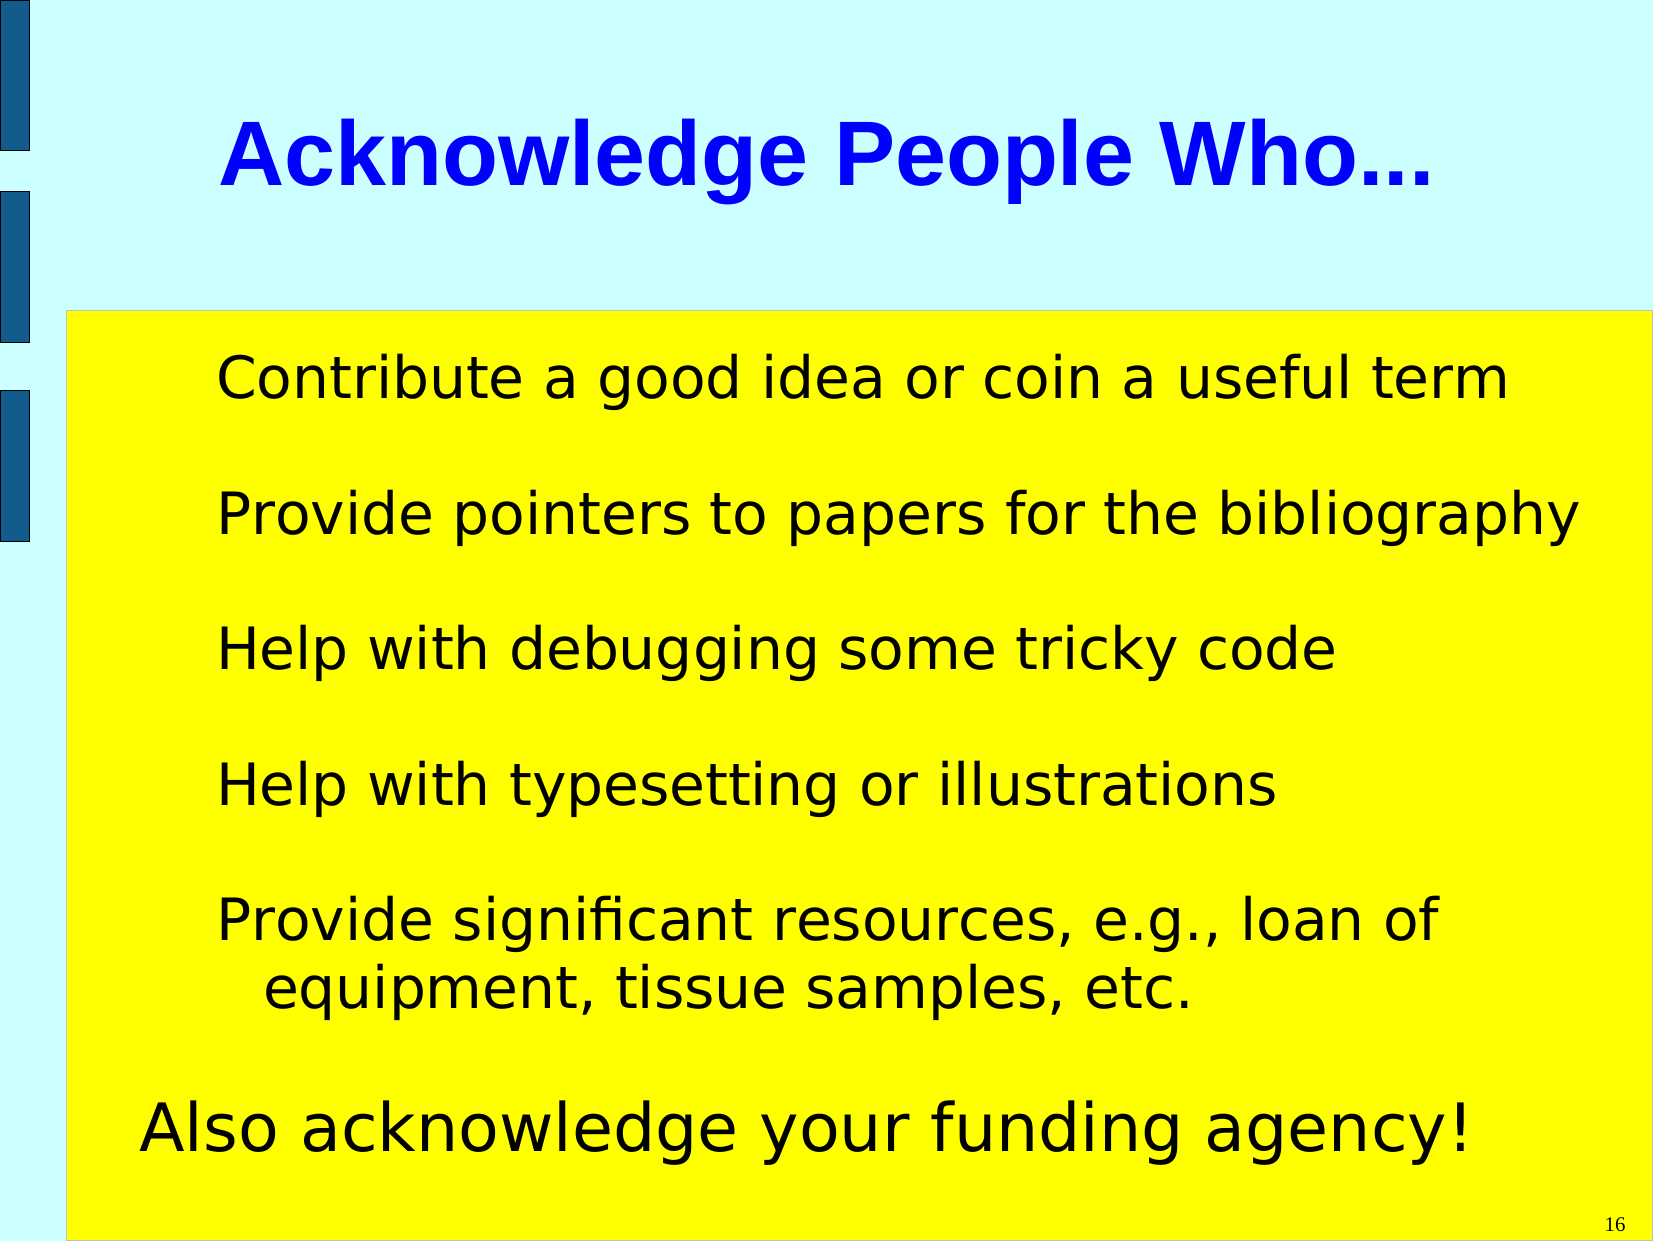

# Acknowledge People Who...
Contribute a good idea or coin a useful term
Provide pointers to papers for the bibliography
Help with debugging some tricky code
Help with typesetting or illustrations
Provide significant resources, e.g., loan of equipment, tissue samples, etc.
Also acknowledge your funding agency!